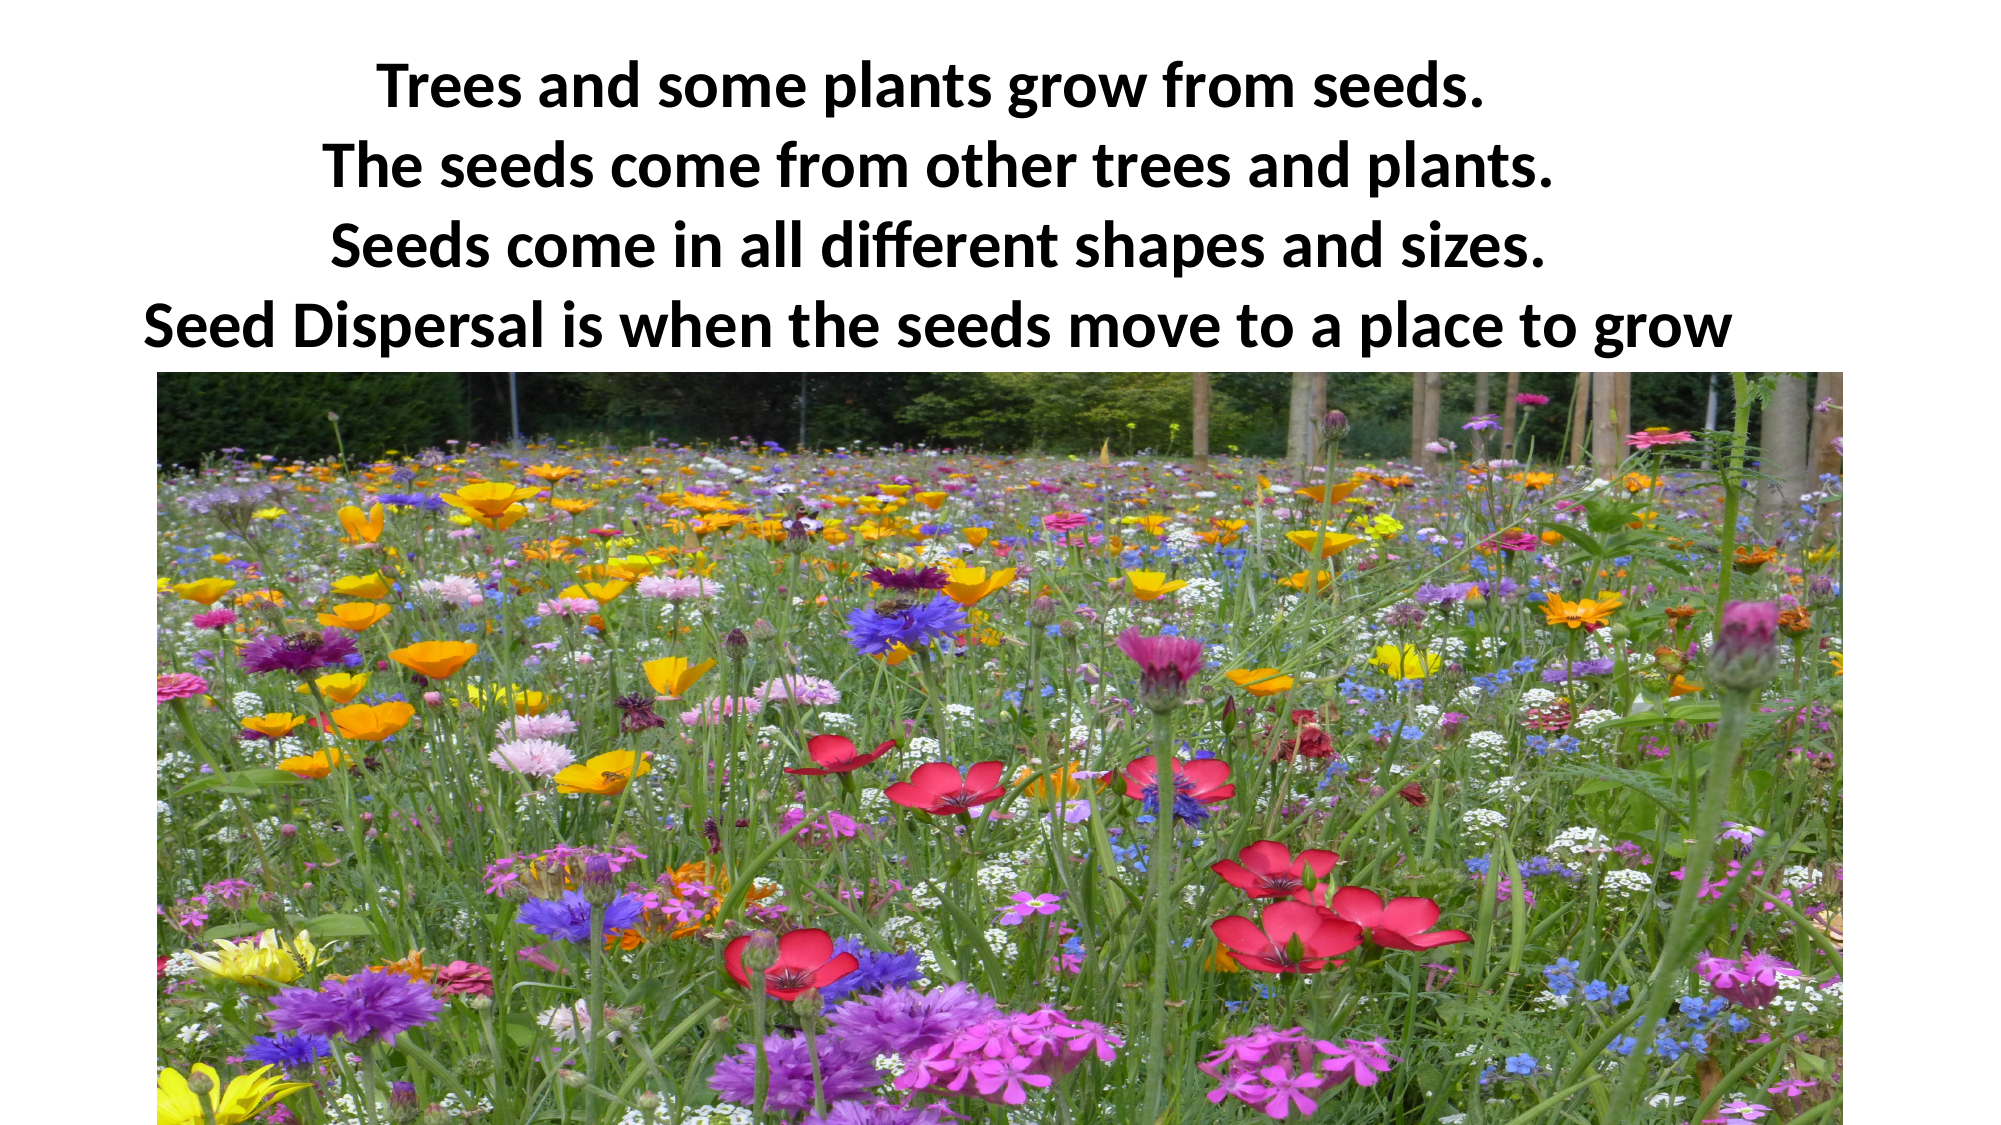

Trees and some plants grow from seeds.
The seeds come from other trees and plants.
Seeds come in all different shapes and sizes.
Seed Dispersal is when the seeds move to a place to grow